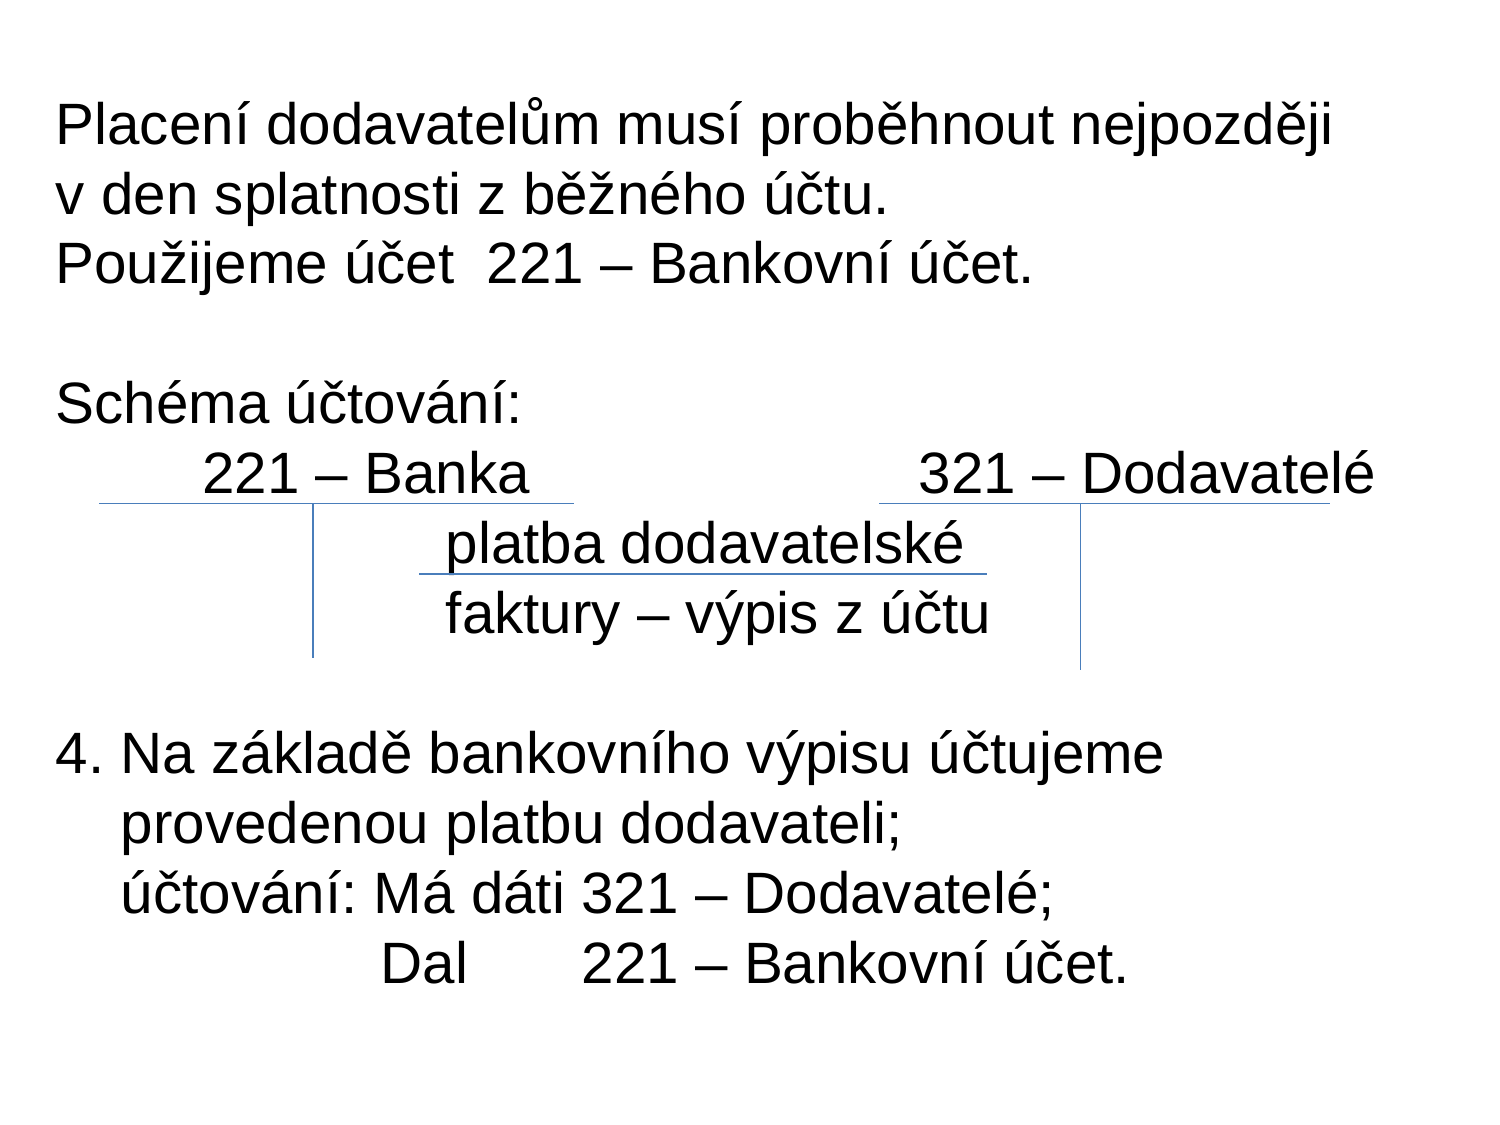

Placení dodavatelům musí proběhnout nejpozději
v den splatnosti z běžného účtu.
Použijeme účet 221 – Bankovní účet.
Schéma účtování:
 221 – Banka 321 – Dodavatelé
 platba dodavatelské
 faktury – výpis z účtu
4. Na základě bankovního výpisu účtujeme
 provedenou platbu dodavateli;
 účtování: Má dáti 321 – Dodavatelé;
 Dal 221 – Bankovní účet.